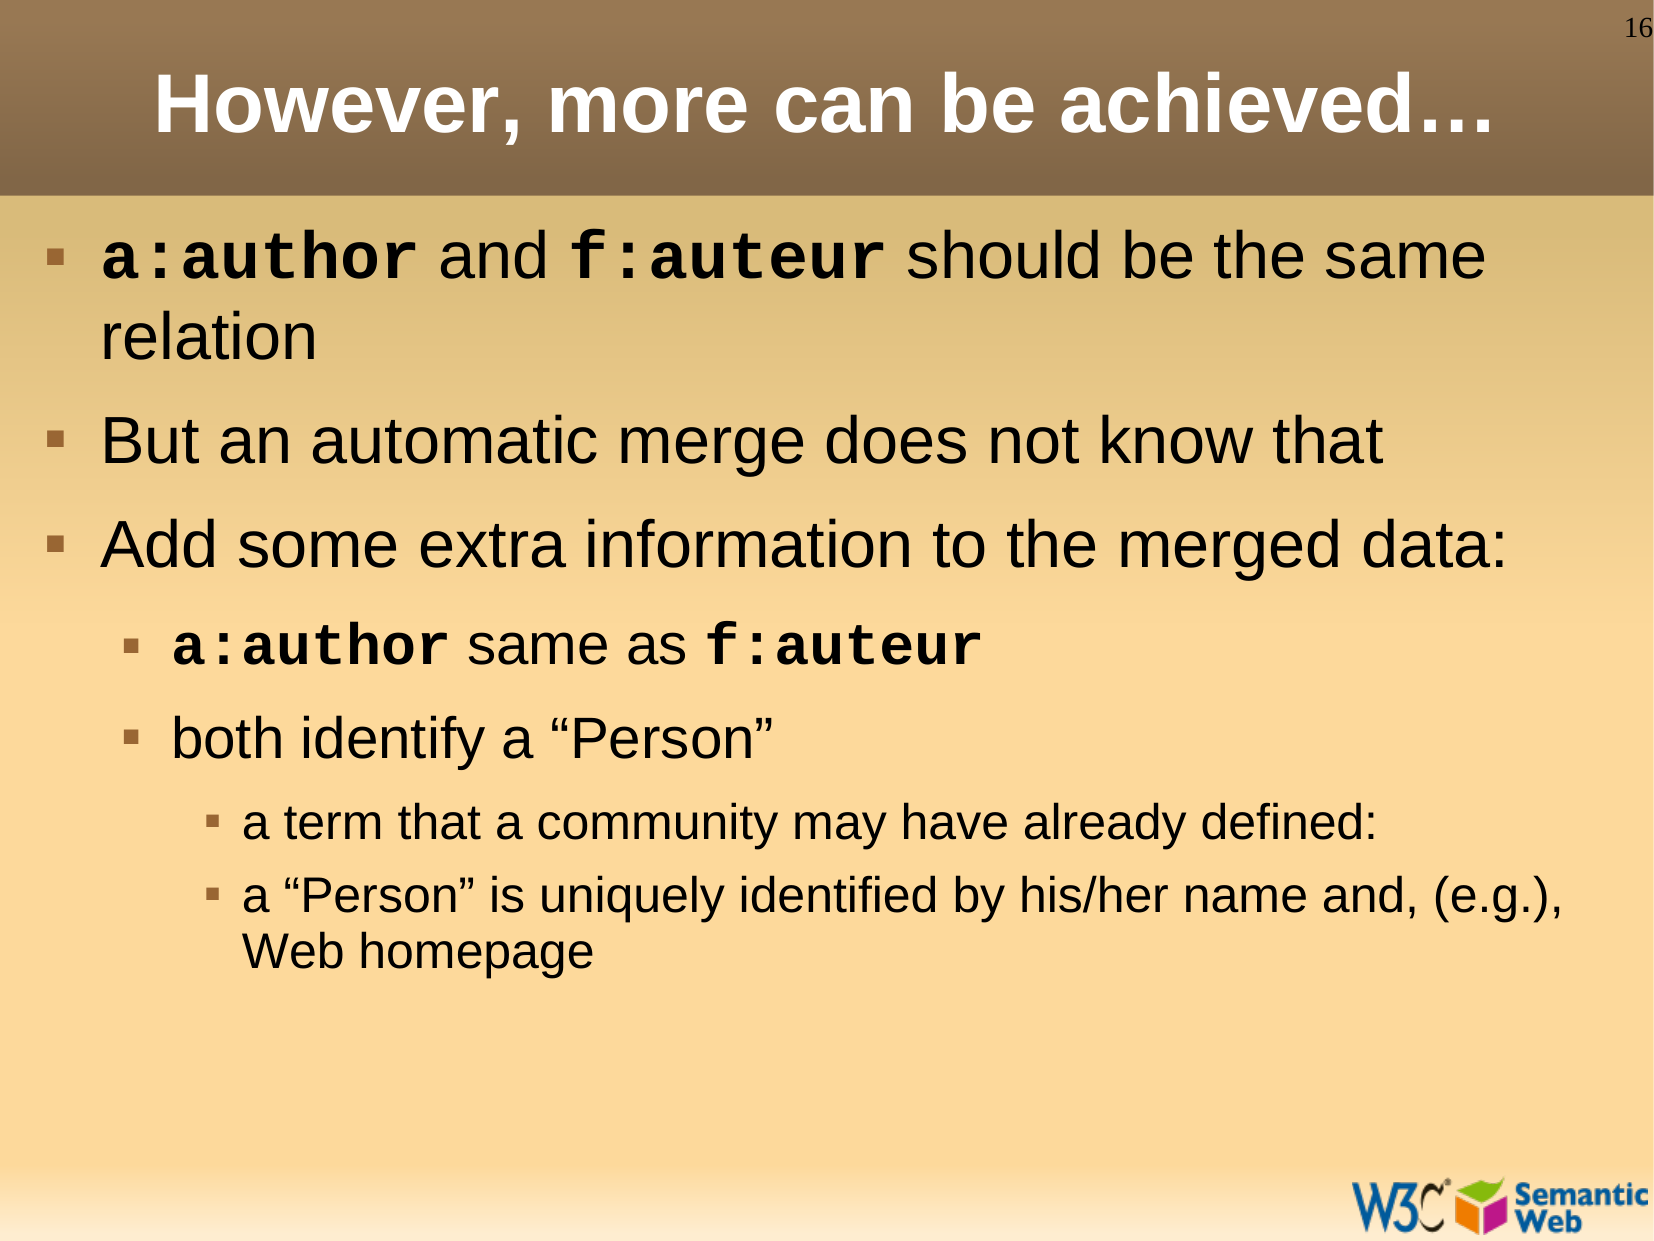

# However, more can be achieved…
16
a:author and f:auteur should be the same relation
But an automatic merge does not know that
Add some extra information to the merged data:
a:author same as f:auteur
both identify a “Person”
a term that a community may have already defined:
a “Person” is uniquely identified by his/her name and, (e.g.), Web homepage